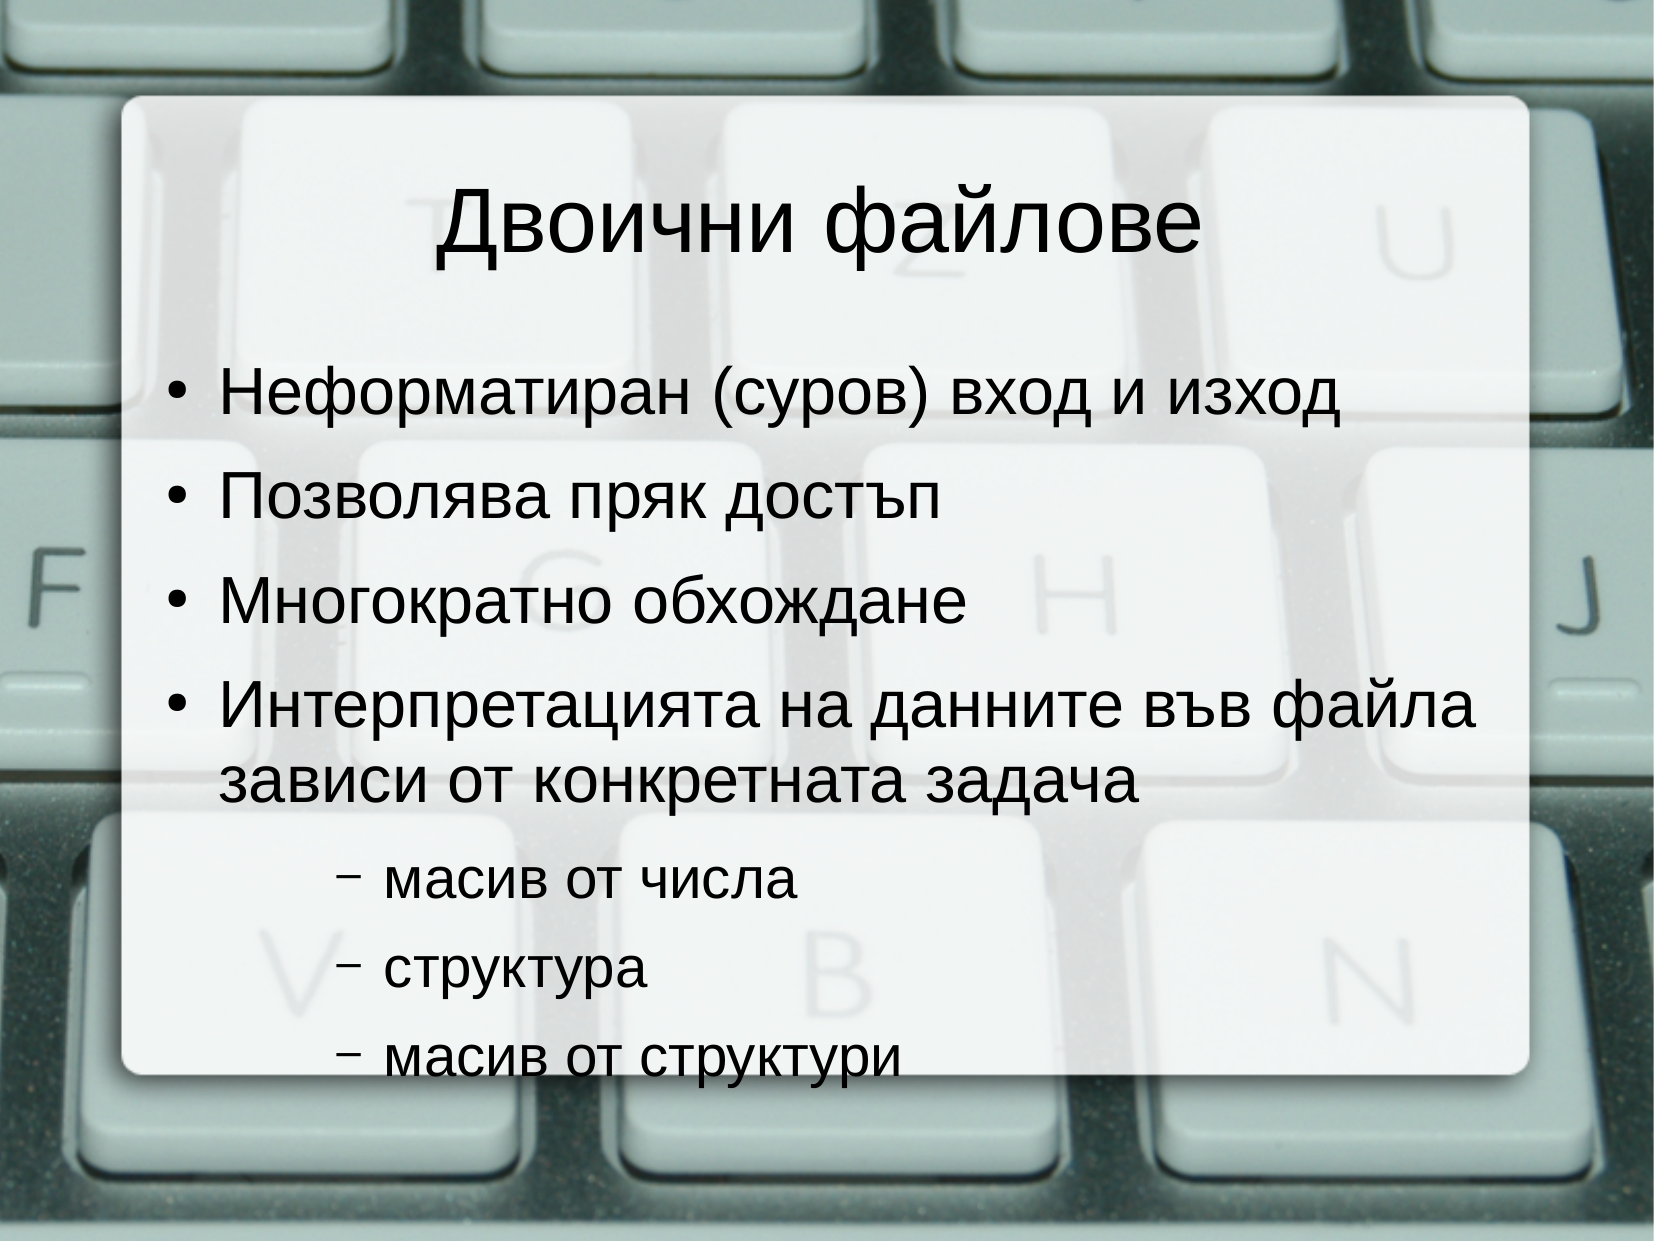

# Двоични файлове
Неформатиран (суров) вход и изход
Позволява пряк достъп
Многократно обхождане
Интерпретацията на данните във файла зависи от конкретната задача
масив от числа
структура
масив от структури